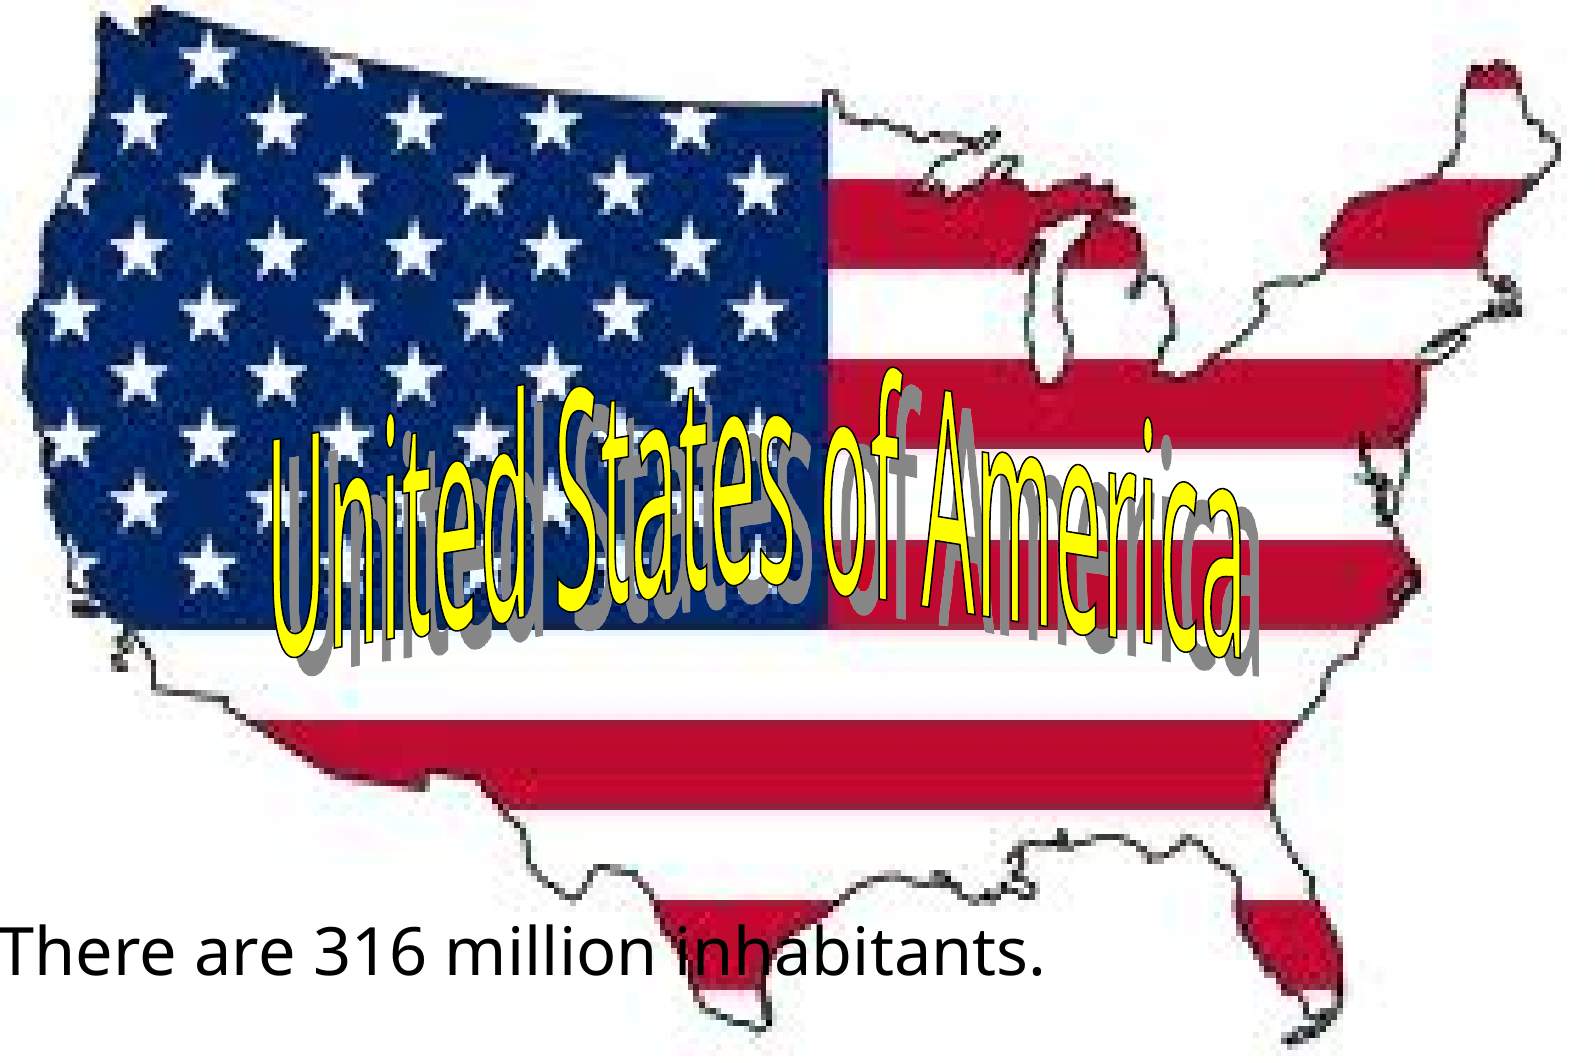

United States of America
# There are 316 million inhabitants.